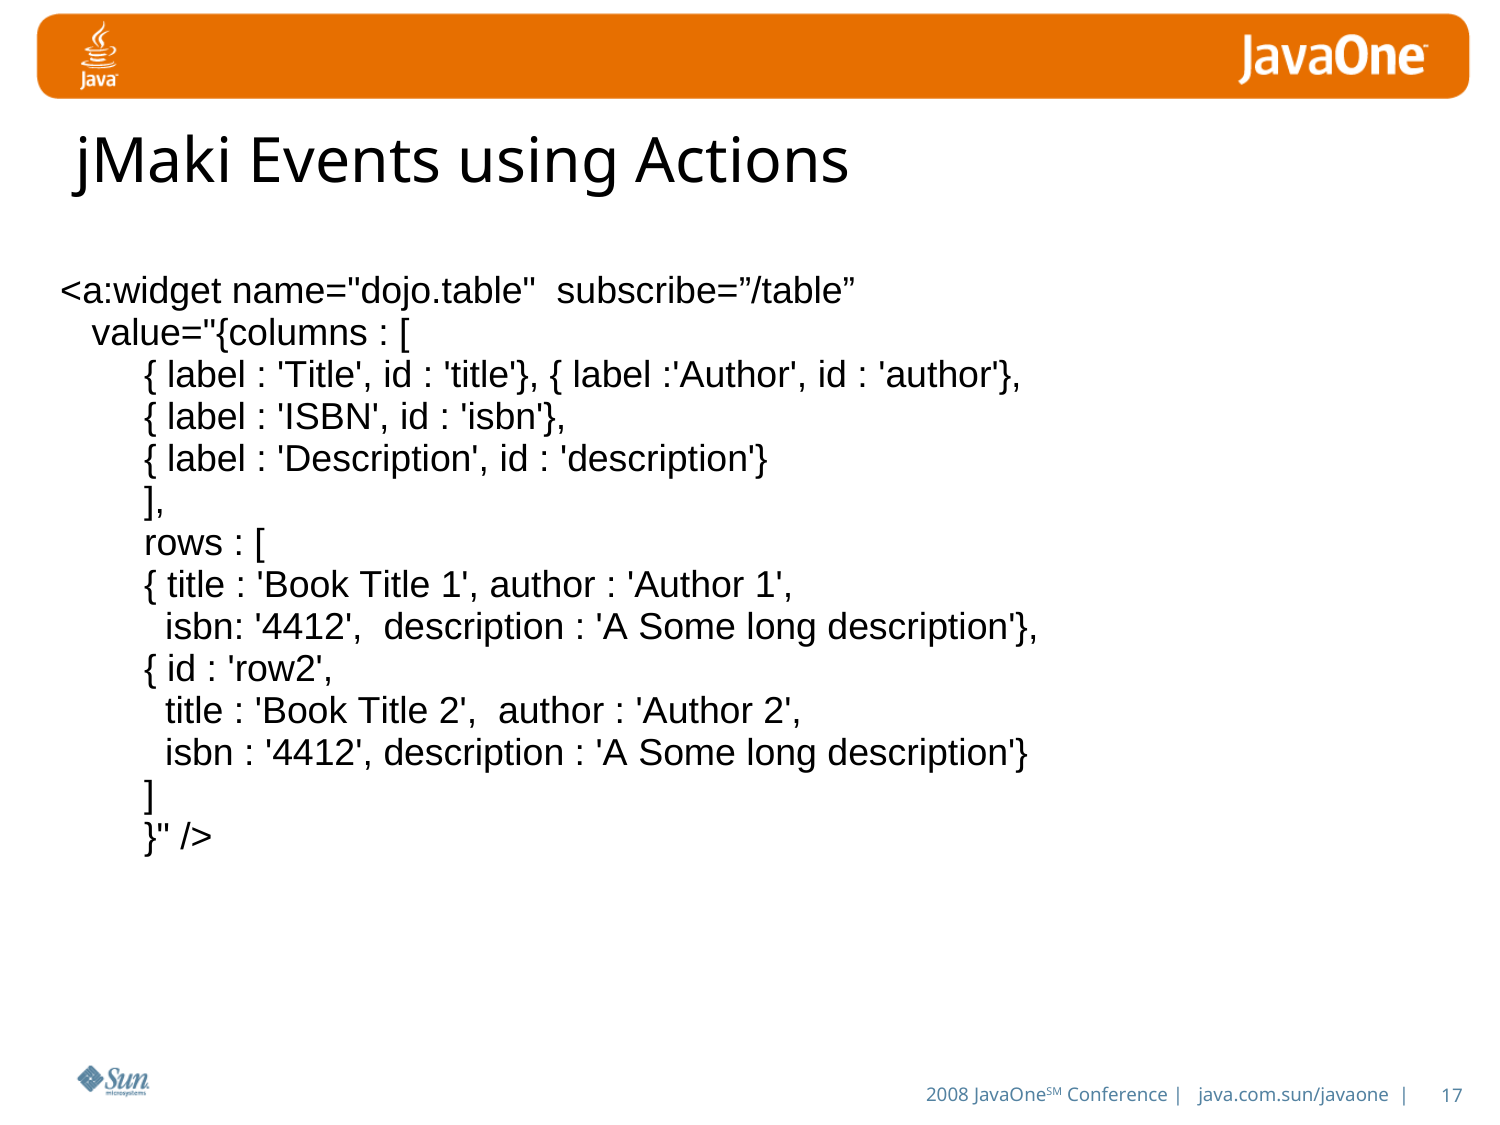

# jMaki Events using Actions
<a:widget name="dojo.table" subscribe=”/table”
 value="{columns : [
 { label : 'Title', id : 'title'}, { label :'Author', id : 'author'},
 { label : 'ISBN', id : 'isbn'},
 { label : 'Description', id : 'description'}
 ],
 rows : [
 { title : 'Book Title 1', author : 'Author 1',
 isbn: '4412', description : 'A Some long description'},
 { id : 'row2',
 title : 'Book Title 2', author : 'Author 2',
 isbn : '4412', description : 'A Some long description'}
 ]
 }" />